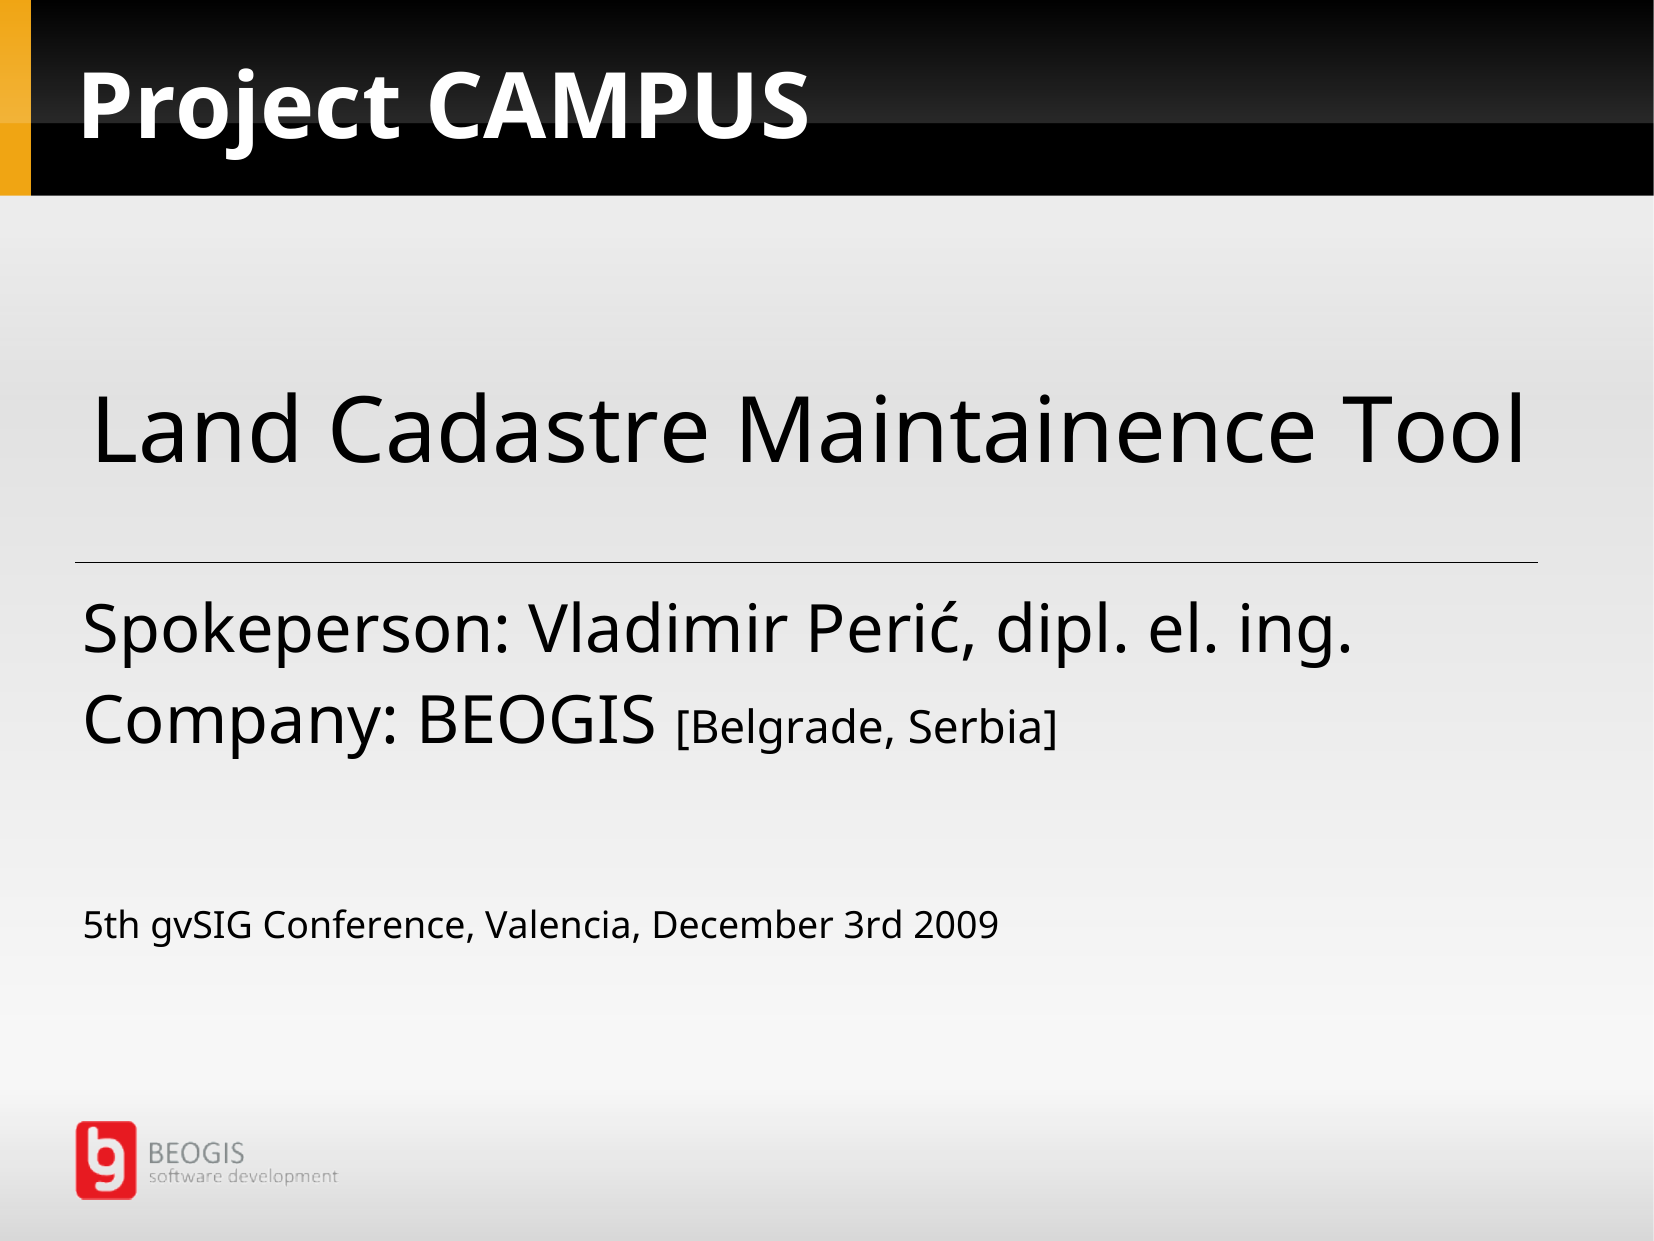

# Project CAMPUS
Land Cadastre Maintainence Tool
Spokeperson: Vladimir Perić, dipl. el. ing.
Company: BEOGIS [Belgrade, Serbia]
5th gvSIG Conference, Valencia, December 3rd 2009